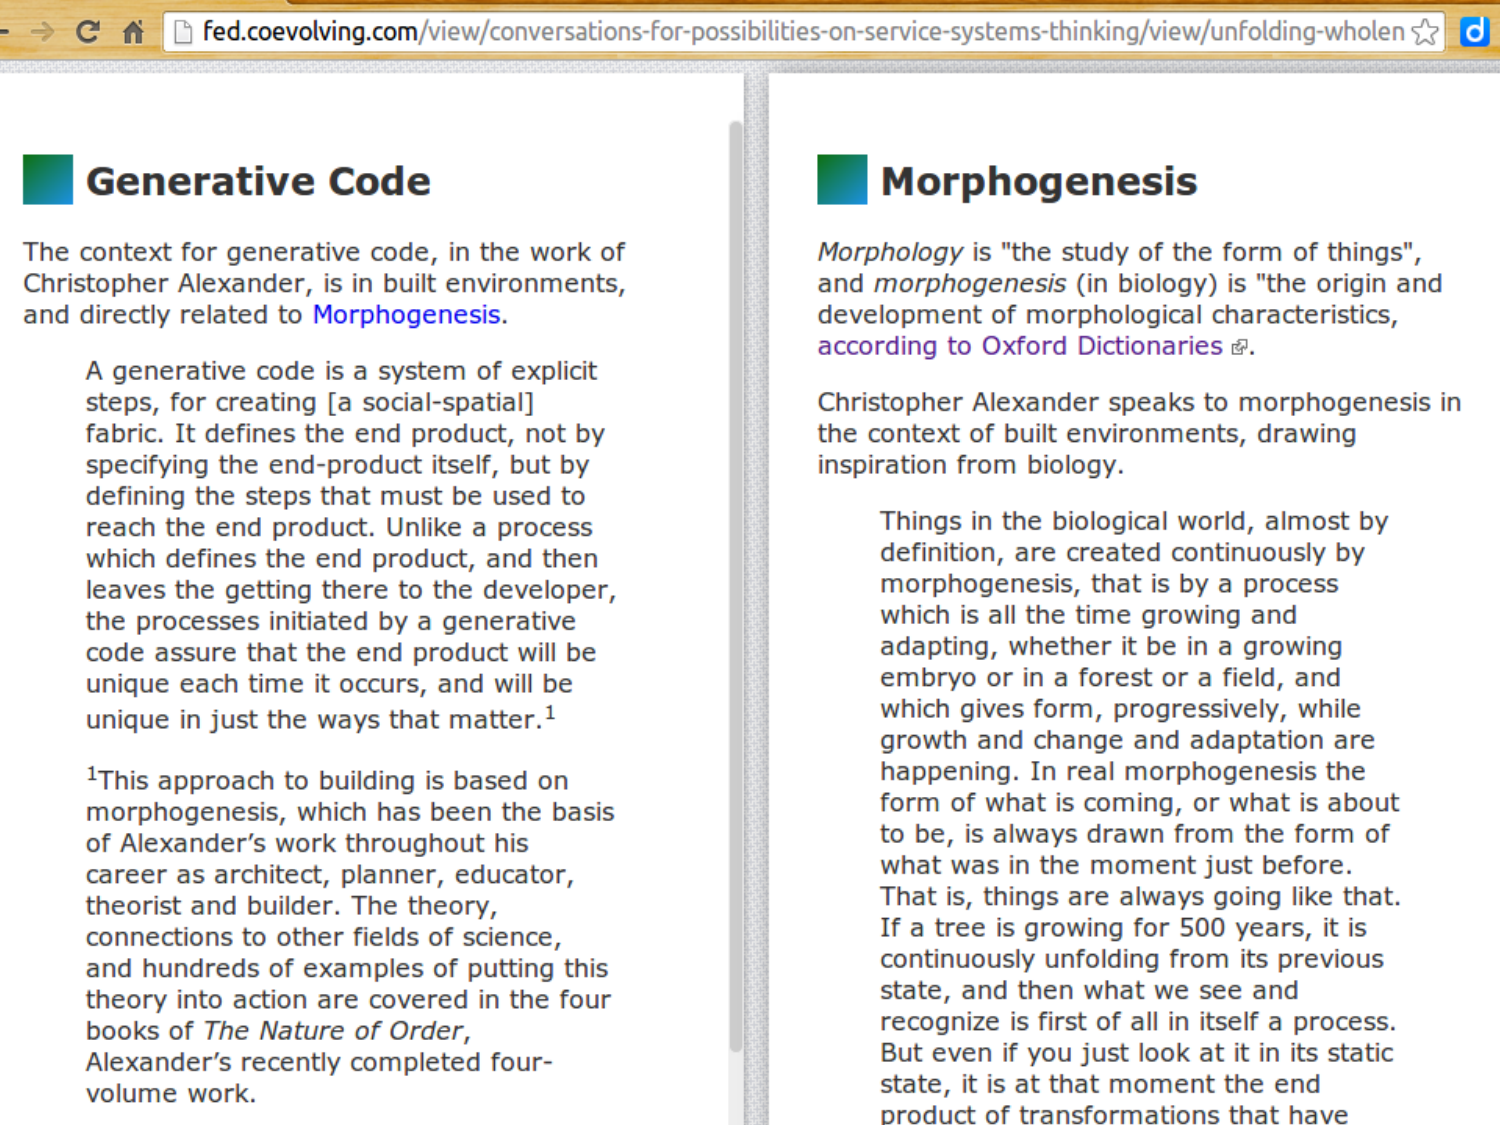

# Generative Code, Morphogenesis
An Invitation to Service Systems Thinking
October 2014
67